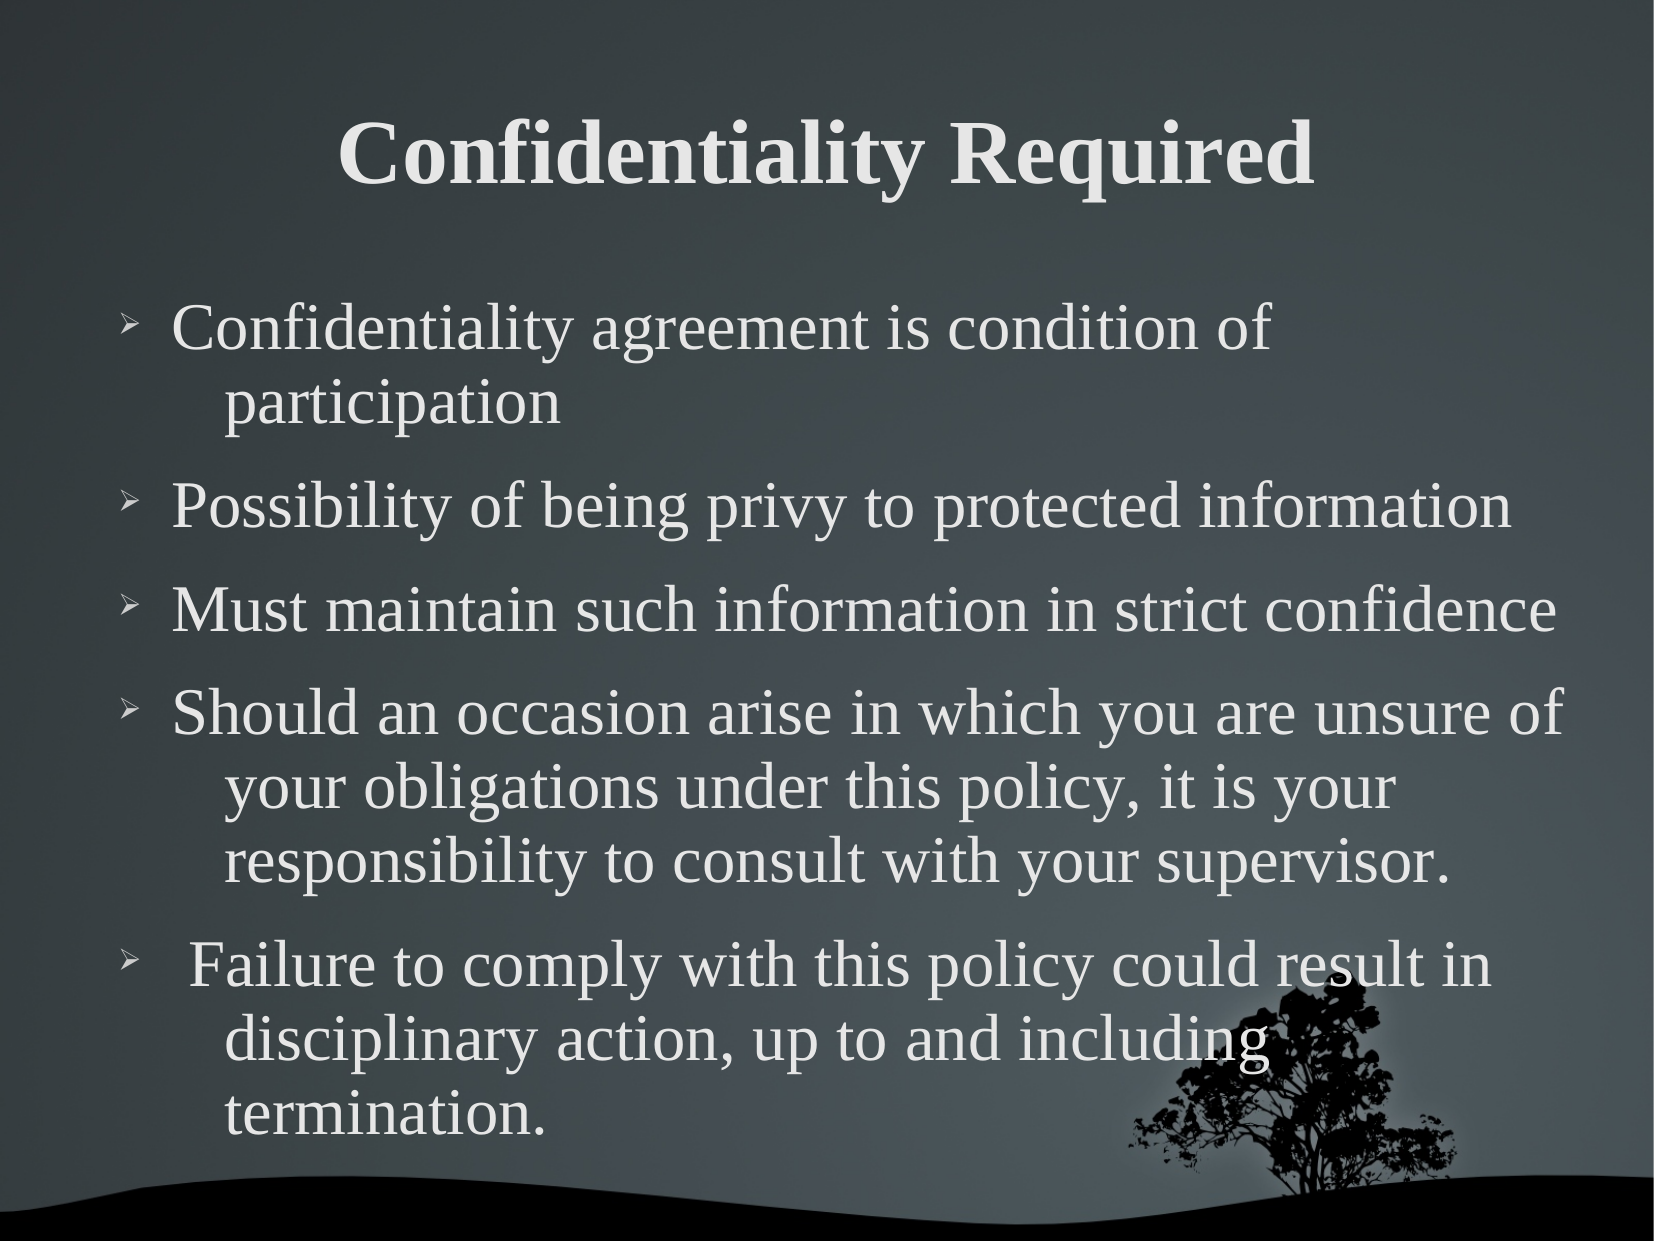

# Confidentiality Required
Confidentiality agreement is condition of participation
Possibility of being privy to protected information
Must maintain such information in strict confidence
Should an occasion arise in which you are unsure of your obligations under this policy, it is your responsibility to consult with your supervisor.
 Failure to comply with this policy could result in disciplinary action, up to and including termination.